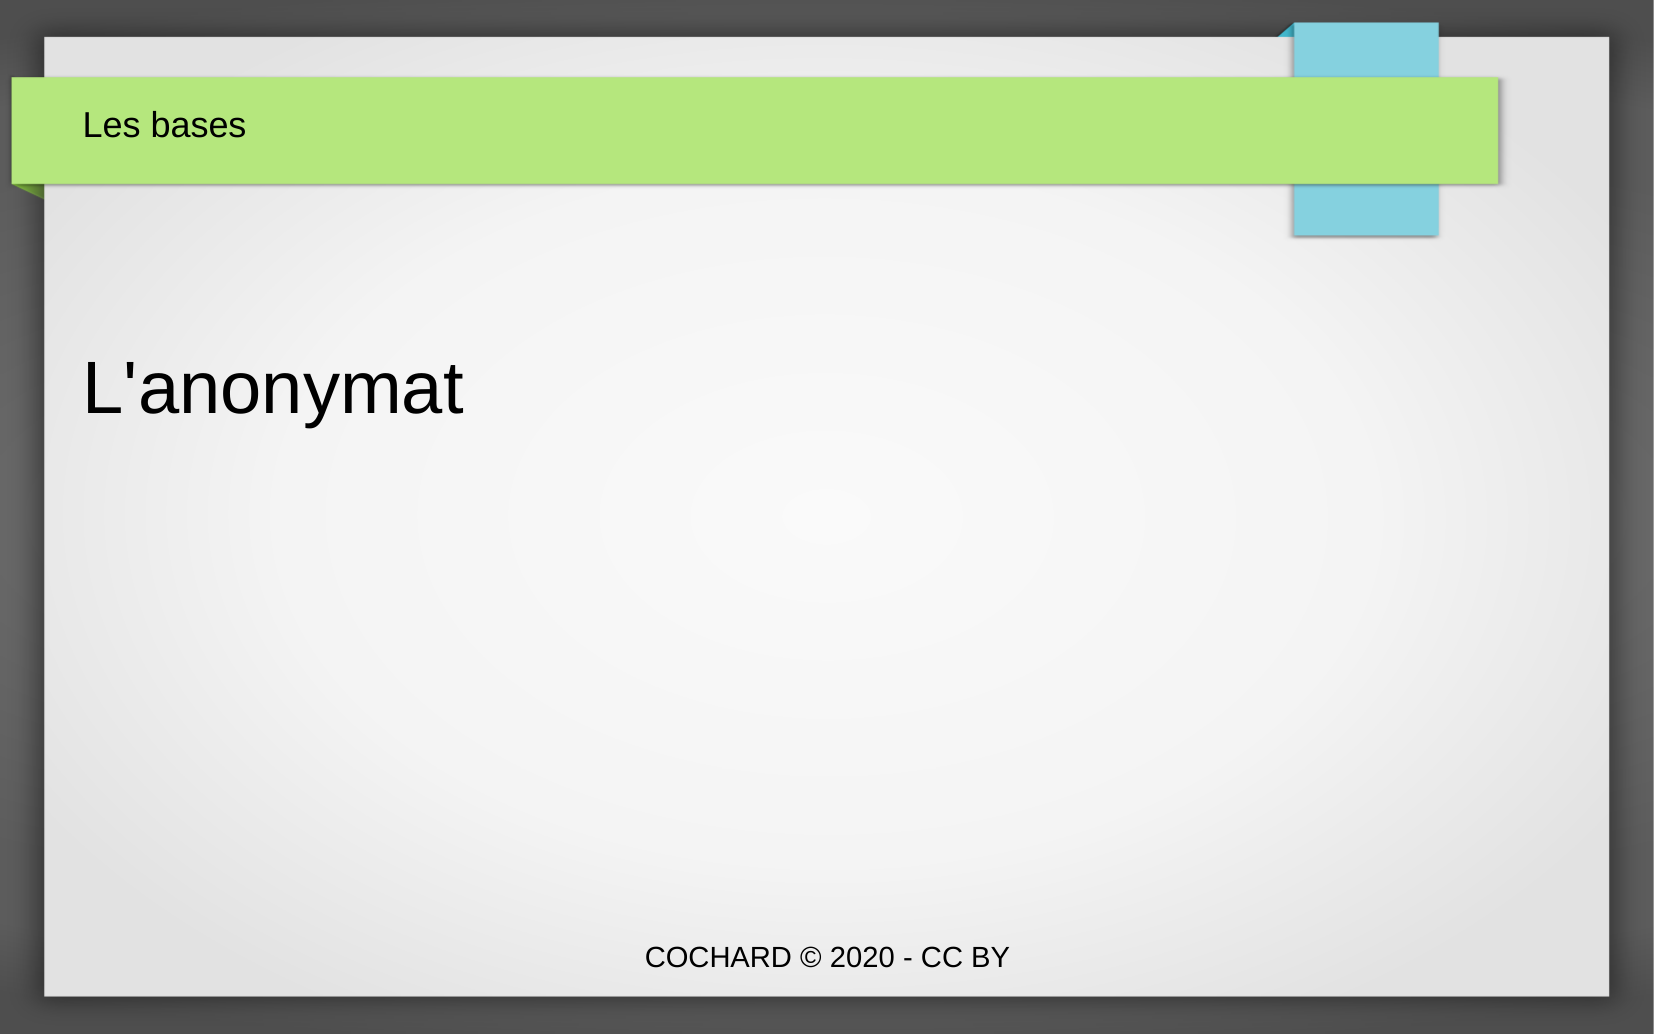

# Les bases
L'anonymat
COCHARD © 2020 - CC BY